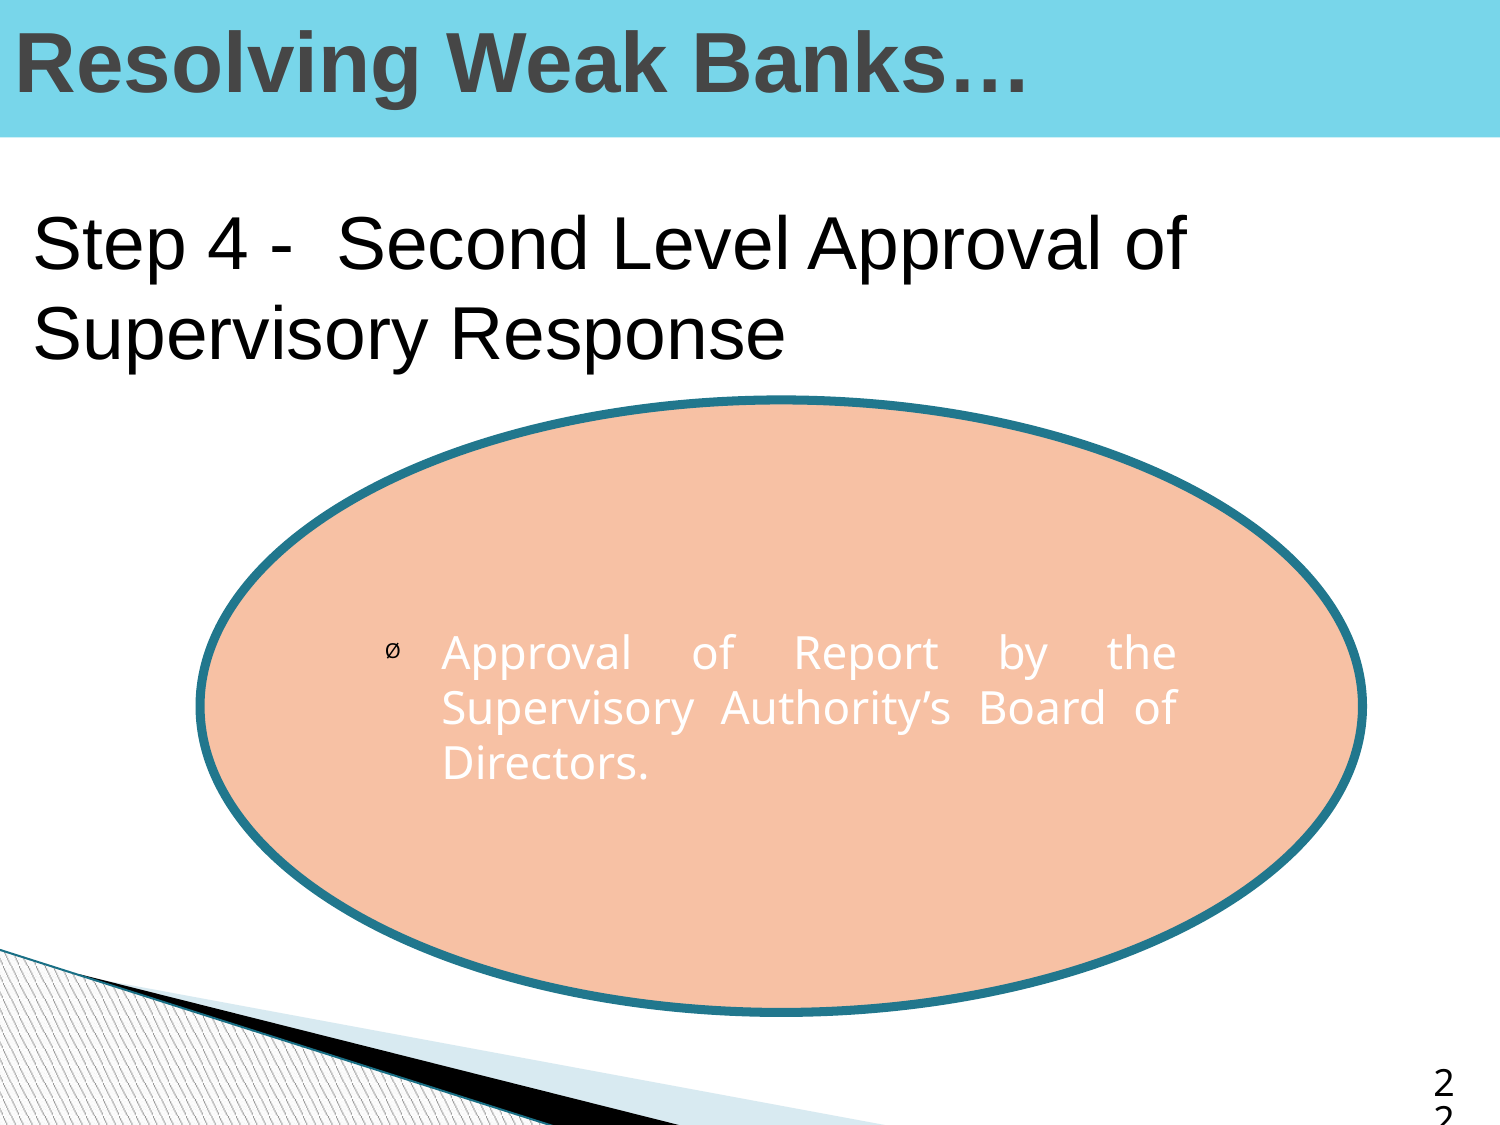

Resolving Weak Banks…
# Step 4 - Second Level Approval of Supervisory Response
Approval of Report by the Supervisory Authority’s Board of Directors.